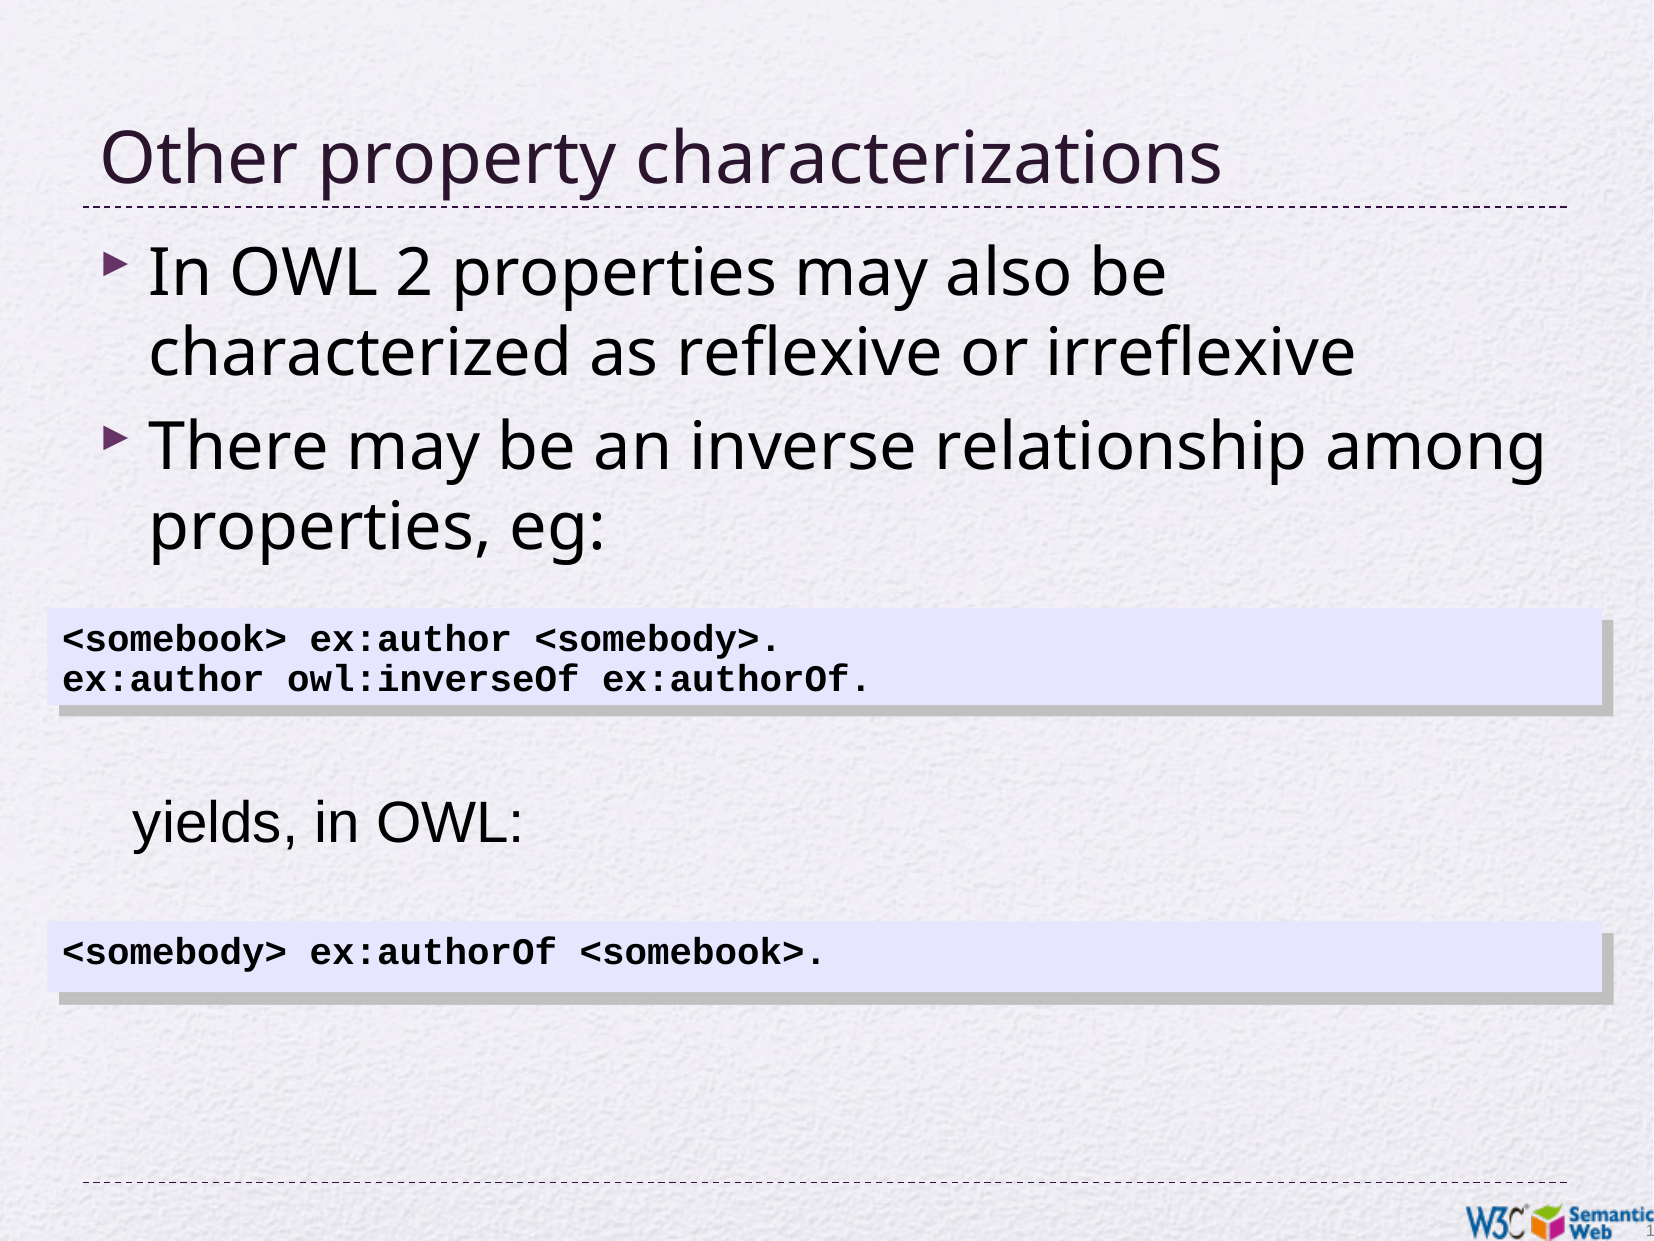

# Other property characterizations
In OWL 2 properties may also be characterized as reflexive or irreflexive
There may be an inverse relationship among properties, eg:
<somebook> ex:author <somebody>.
ex:author owl:inverseOf ex:authorOf.
yields, in OWL:
<somebody> ex:authorOf <somebook>.